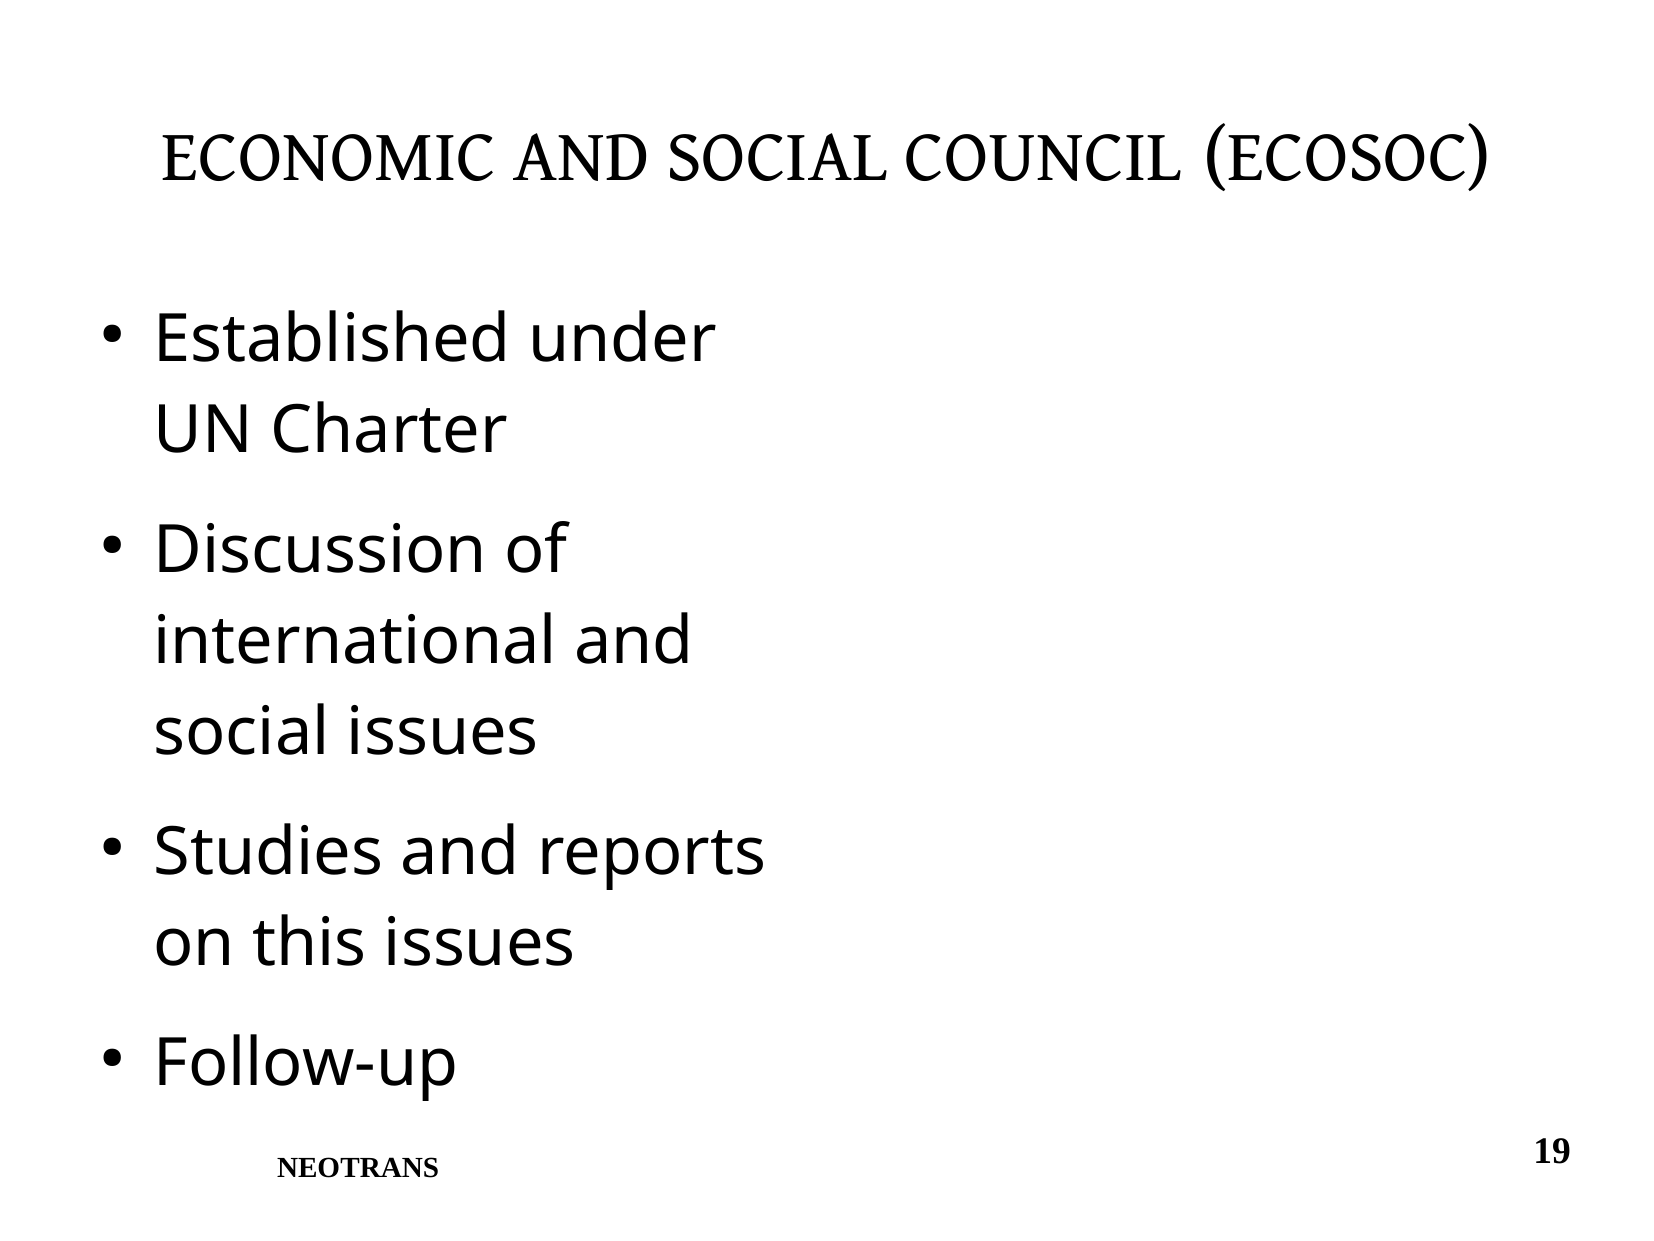

# ECONOMIC AND SOCIAL COUNCIL (ECOSOC)
Established under UN Charter
Discussion of international and social issues
Studies and reports on this issues
Follow-up
19
NEOTRANS